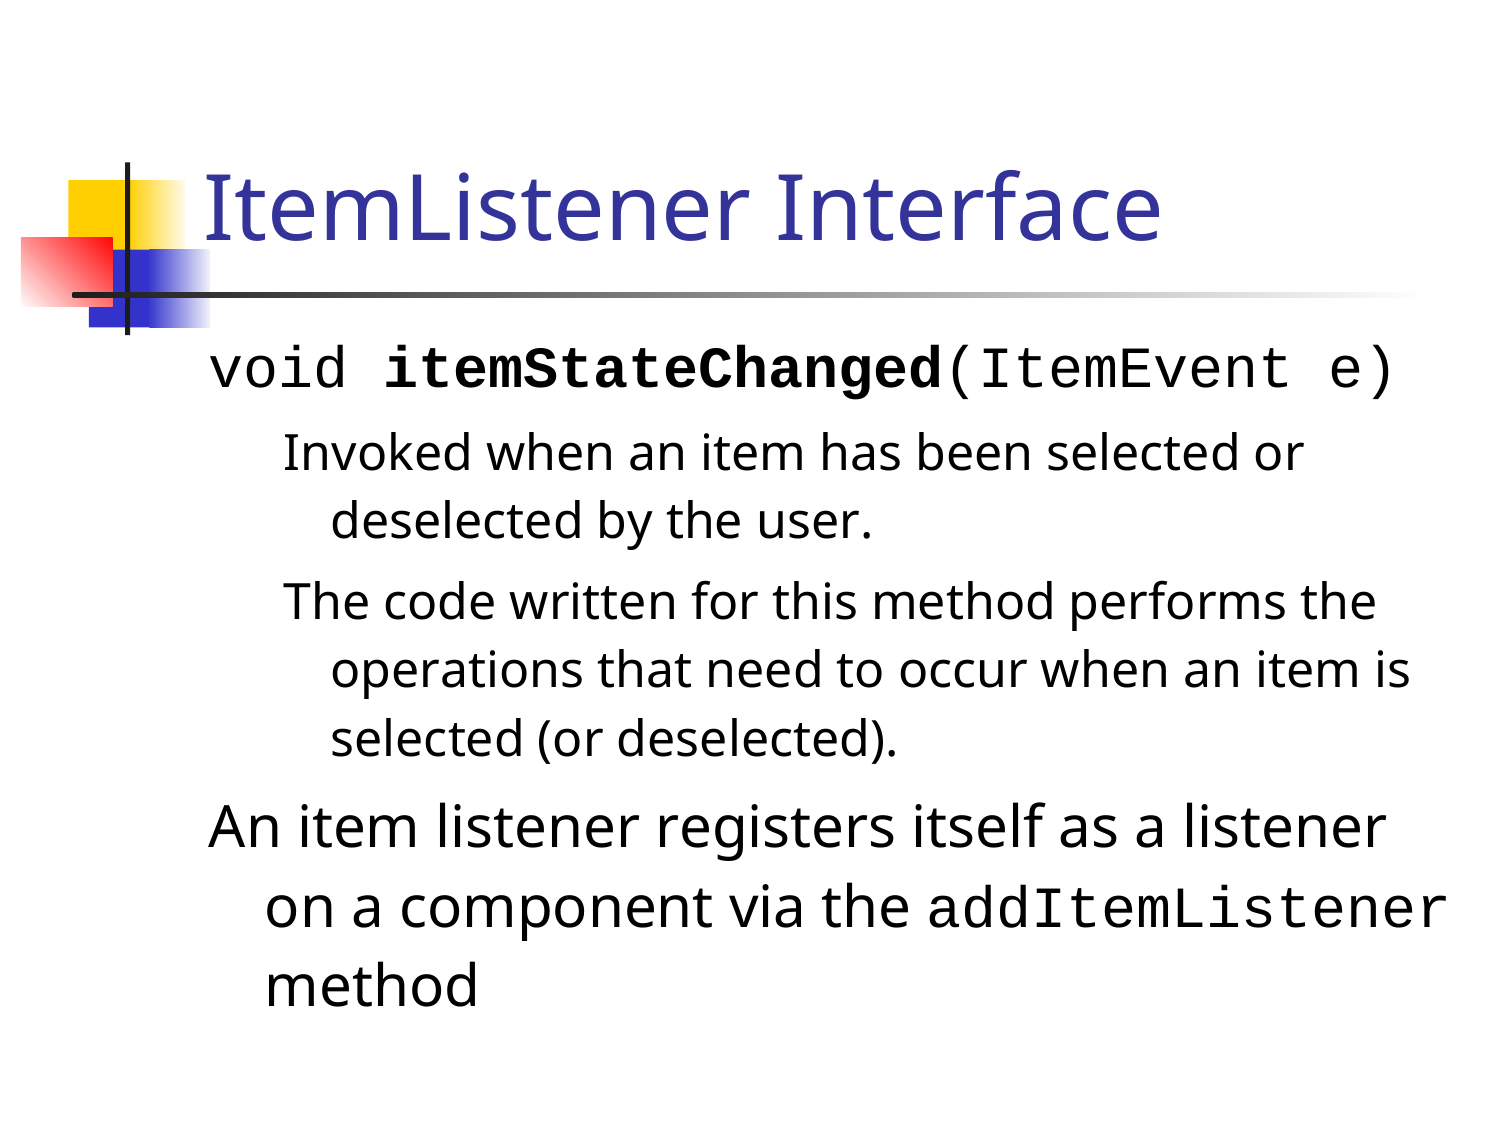

# ItemListener Interface
void itemStateChanged(ItemEvent e)
Invoked when an item has been selected or deselected by the user.
The code written for this method performs the operations that need to occur when an item is selected (or deselected).
An item listener registers itself as a listener on a component via the addItemListener method